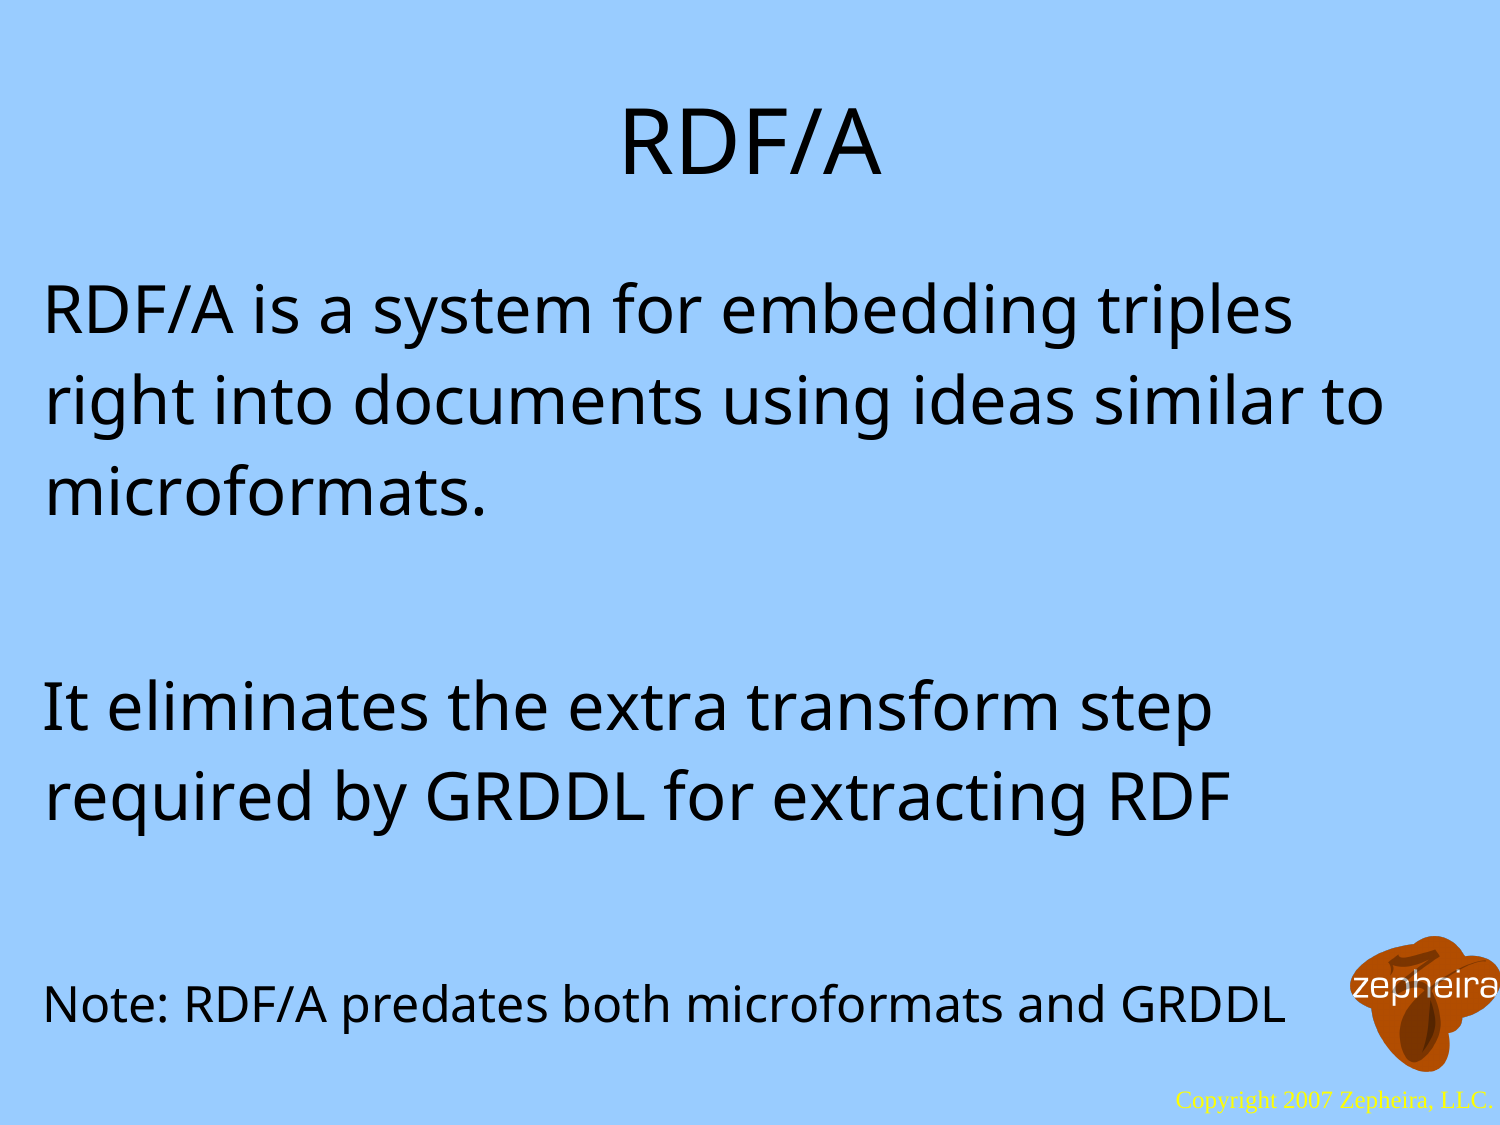

# RDF/A
RDF/A is a system for embedding triples right into documents using ideas similar to microformats.
It eliminates the extra transform step required by GRDDL for extracting RDF
Note: RDF/A predates both microformats and GRDDL